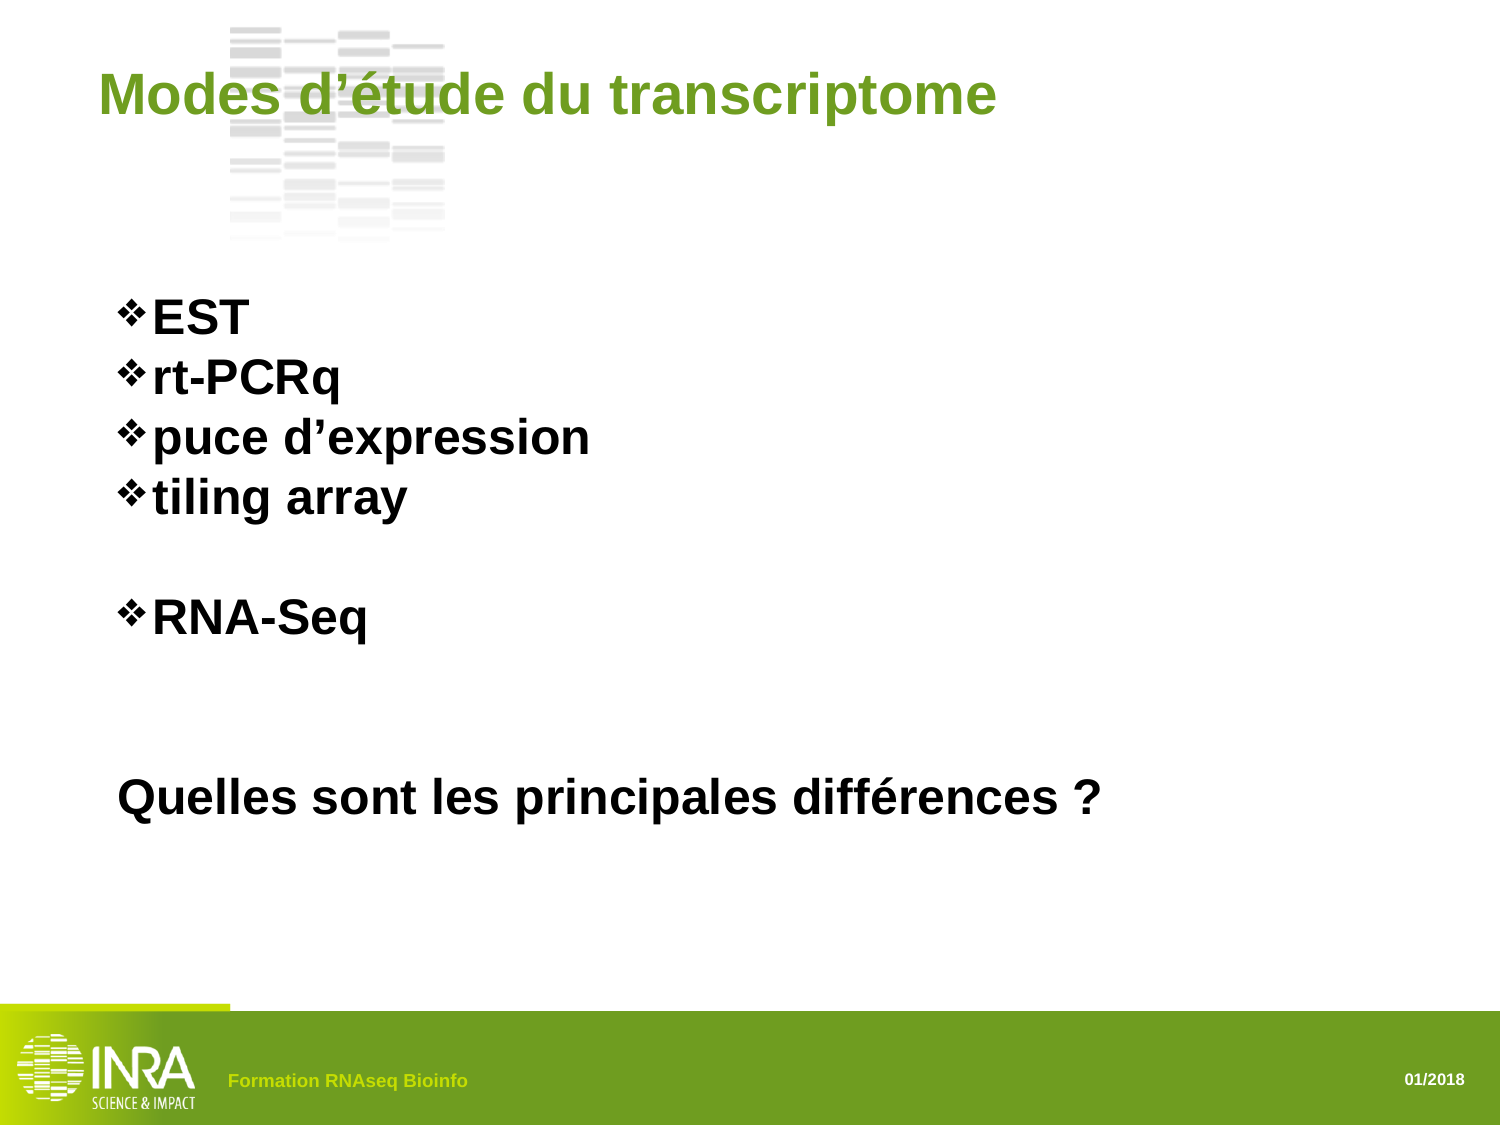

Modes d’étude du transcriptome
EST
rt-PCRq
puce d’expression
tiling array
RNA-Seq
Quelles sont les principales différences ?